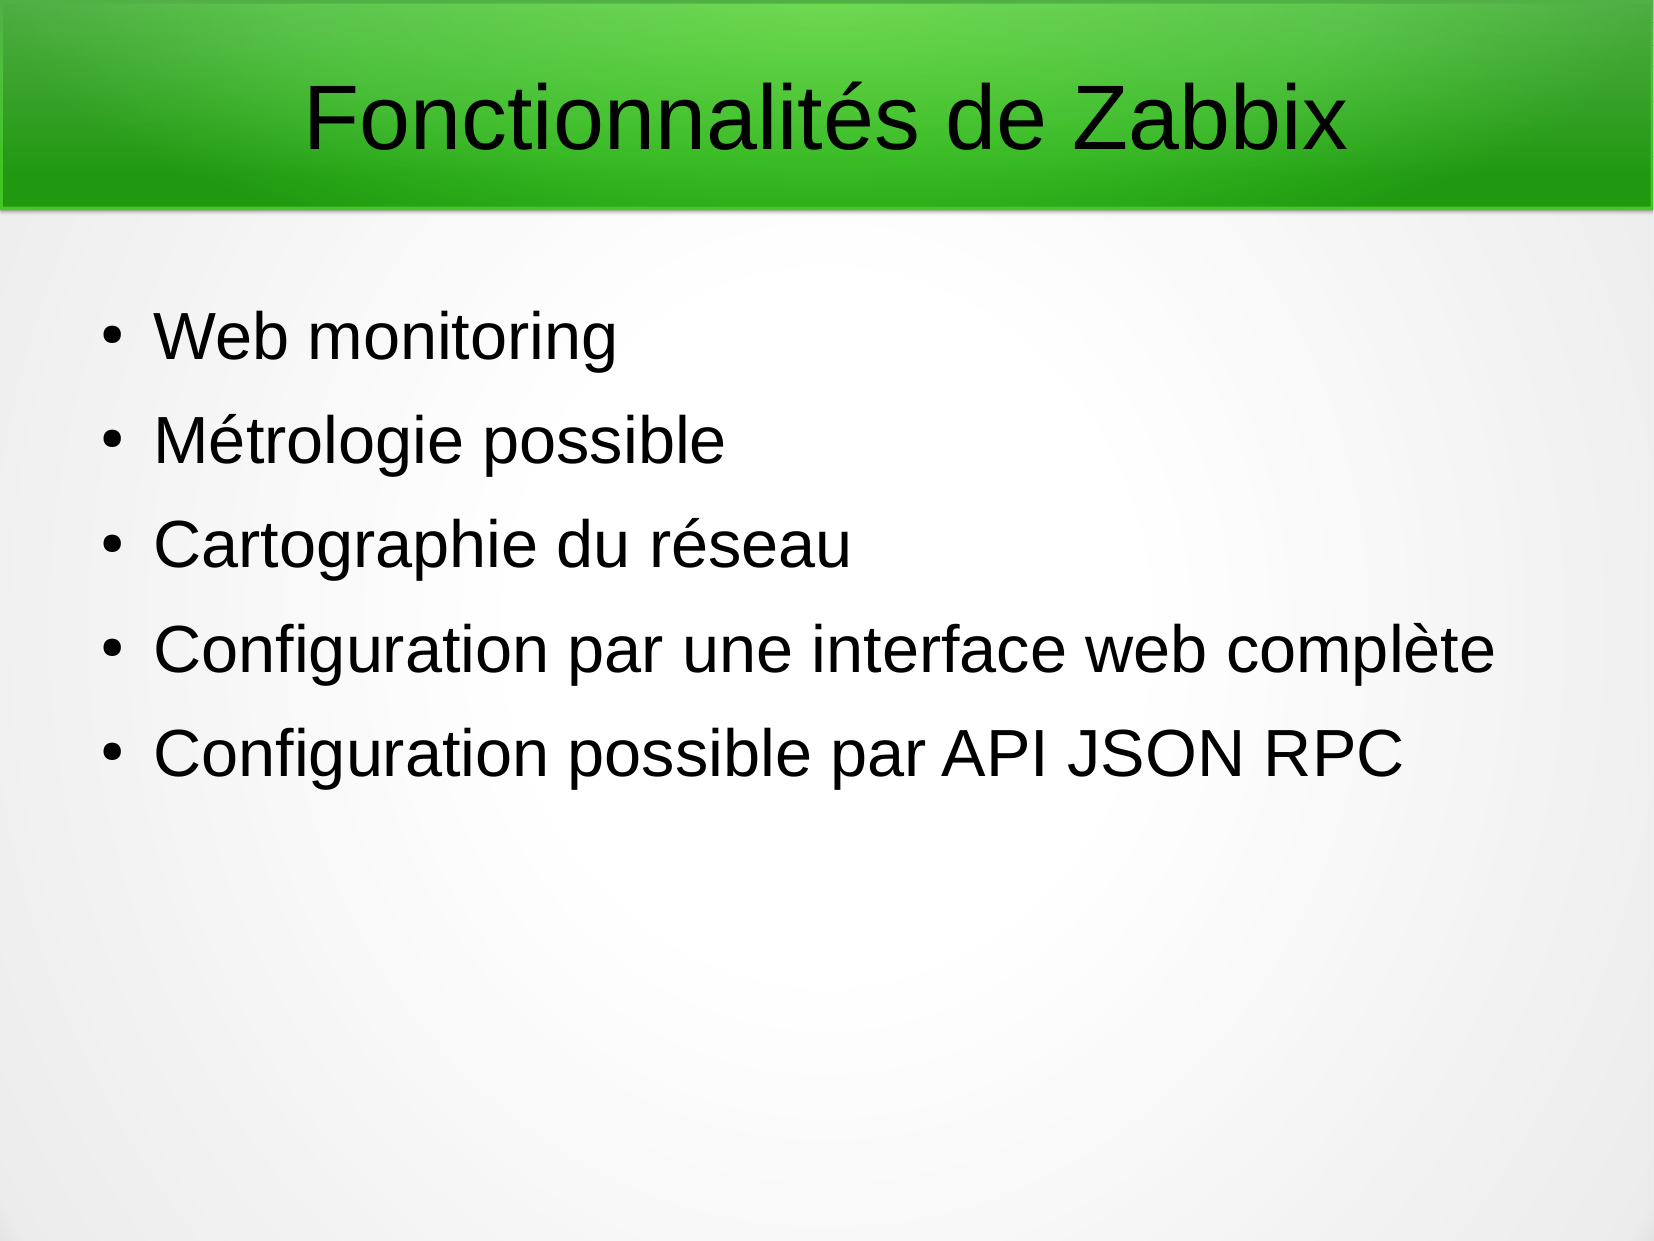

# Fonctionnalités de Zabbix
Web monitoring
Métrologie possible
Cartographie du réseau
Configuration par une interface web complète
Configuration possible par API JSON RPC